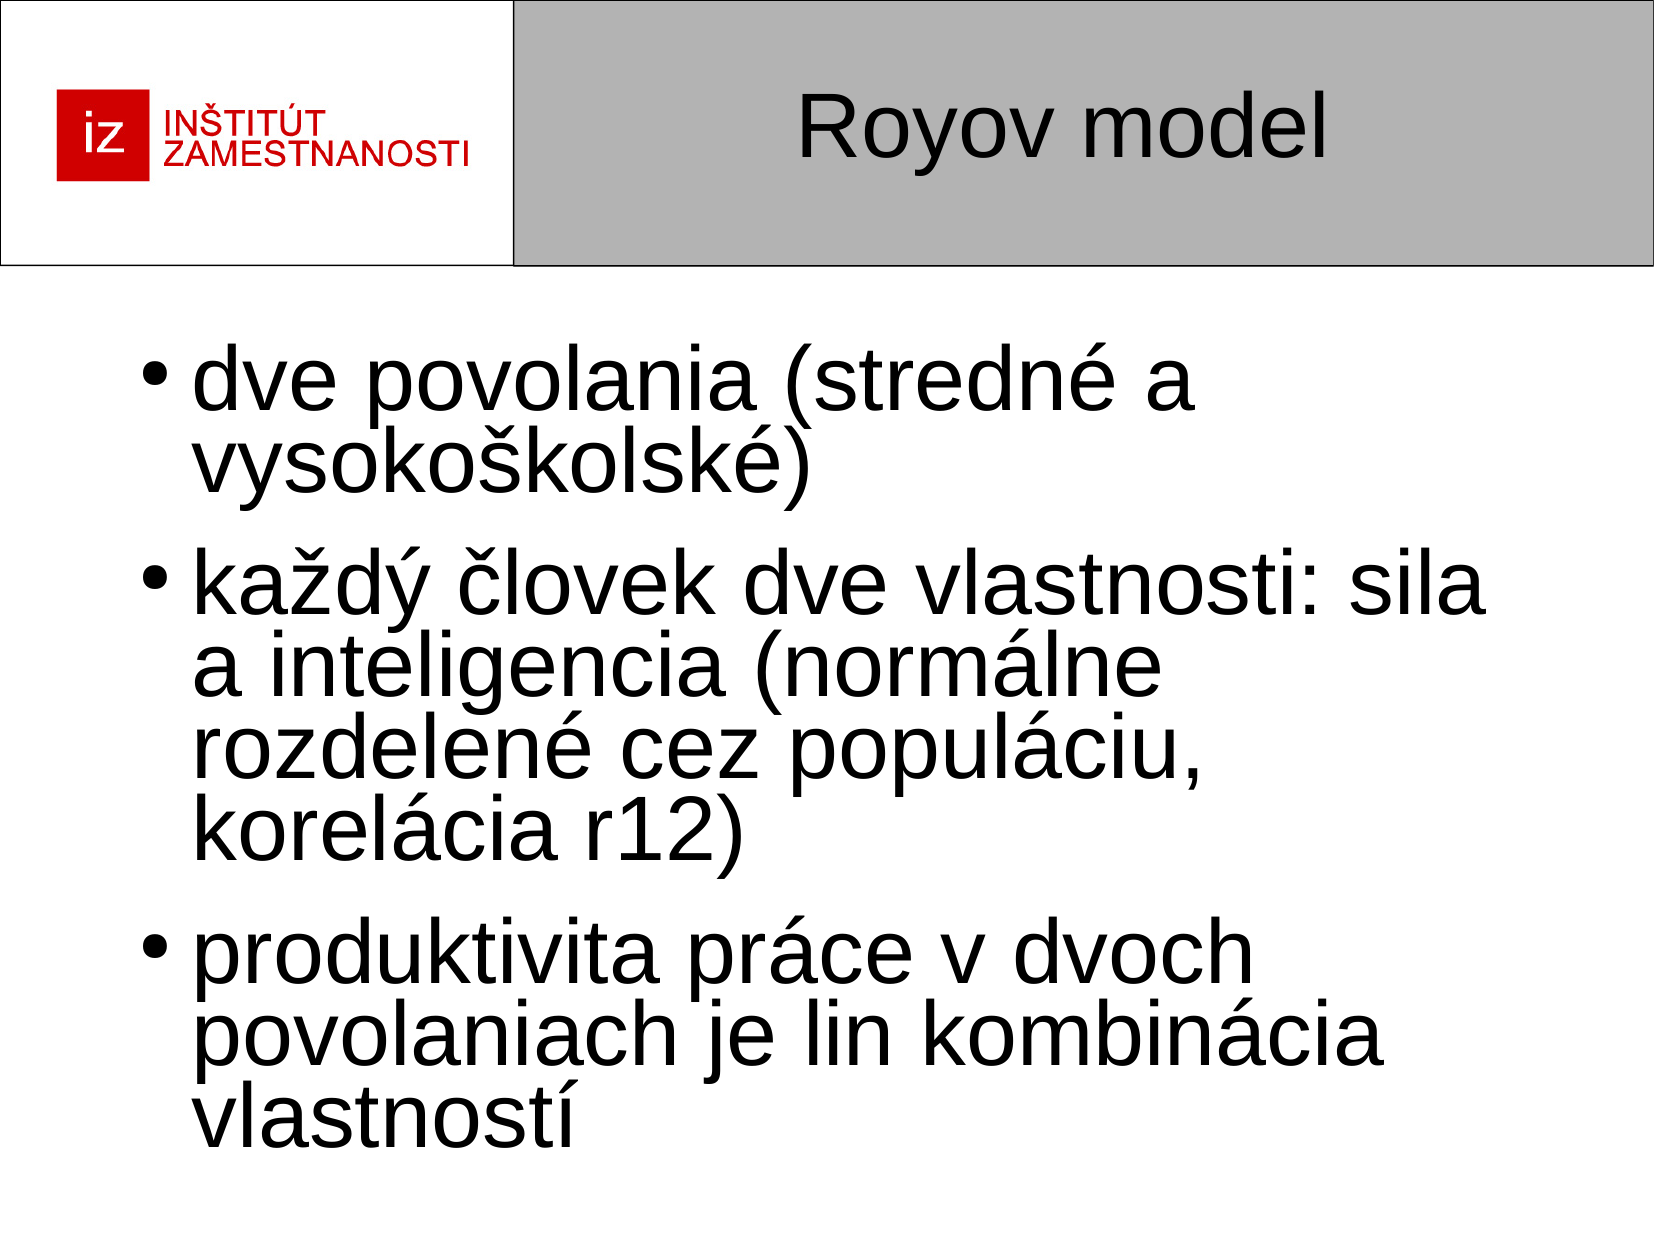

# Royov model
dve povolania (stredné a vysokoškolské)
každý človek dve vlastnosti: sila a inteligencia (normálne rozdelené cez populáciu, korelácia r12)
produktivita práce v dvoch povolaniach je lin kombinácia vlastností